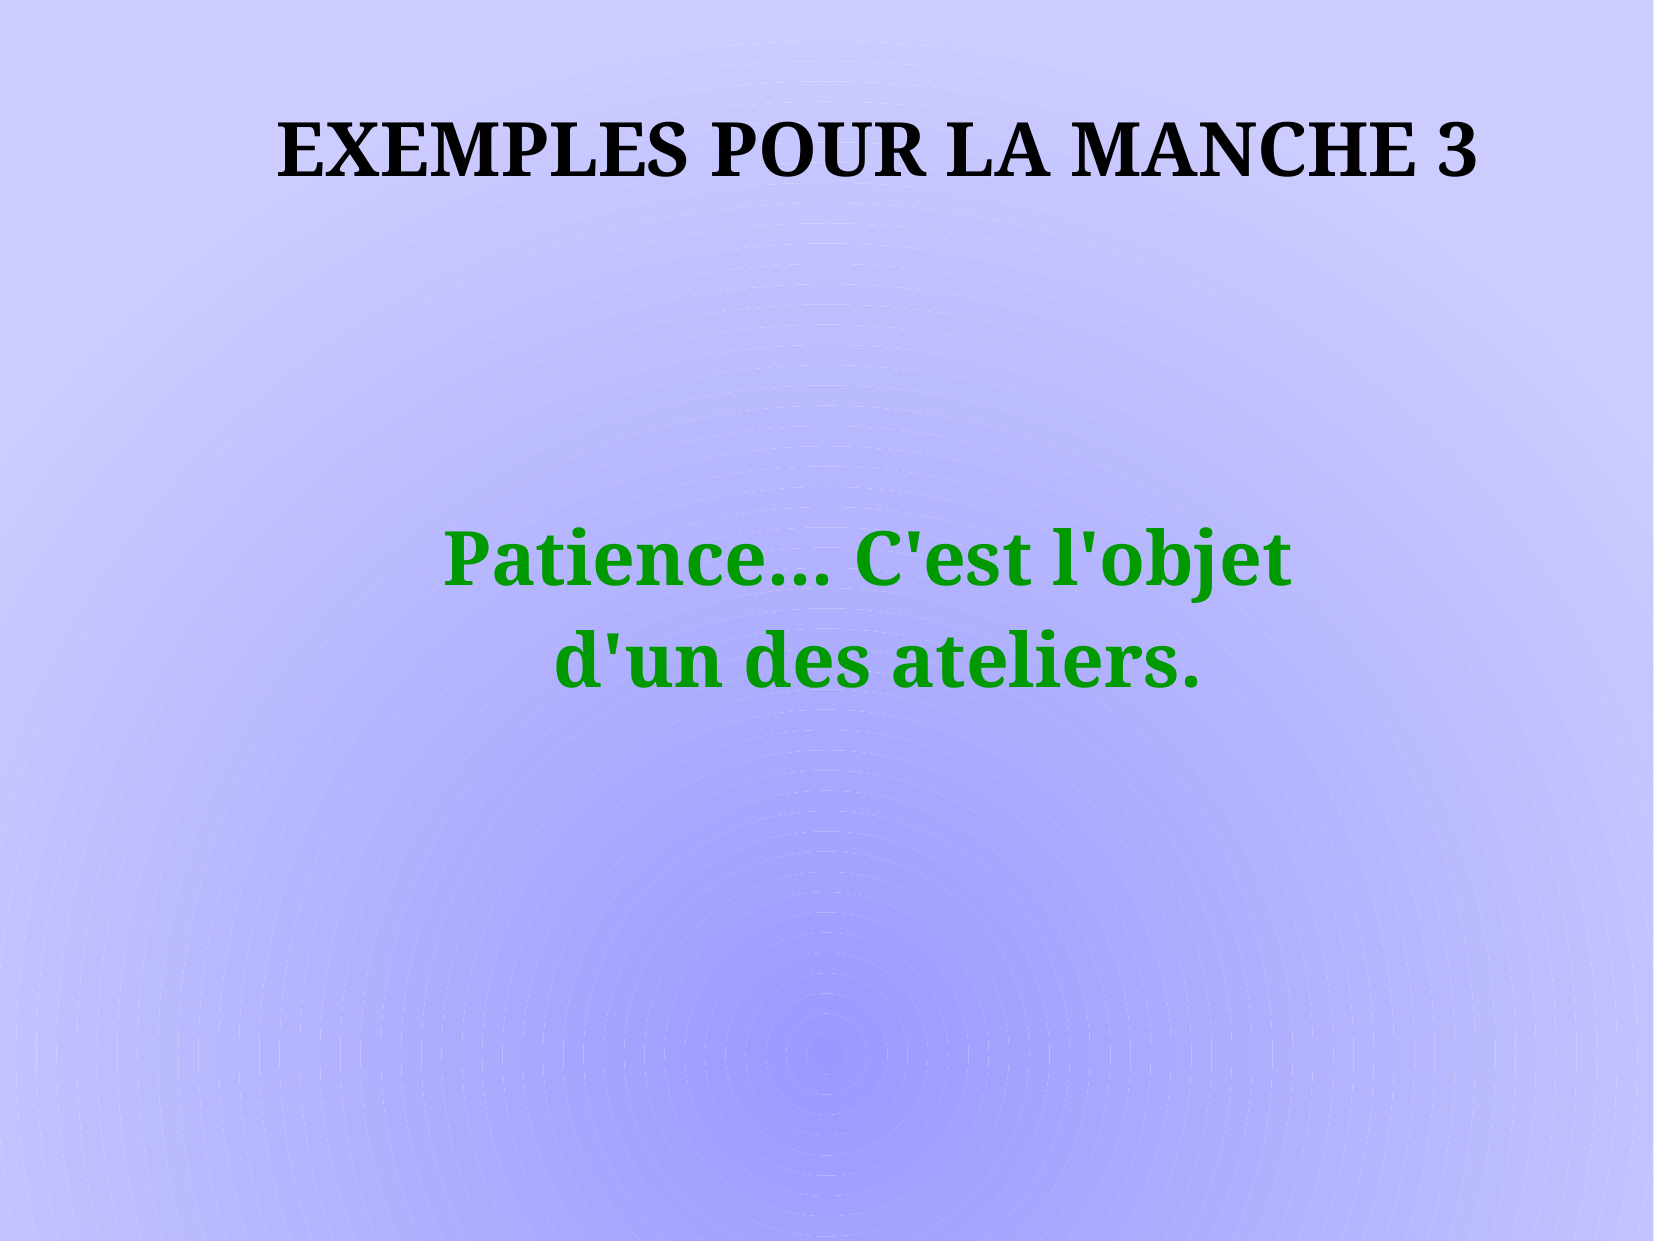

EXEMPLES POUR LA MANCHE 3
Patience... C'est l'objet
d'un des ateliers.